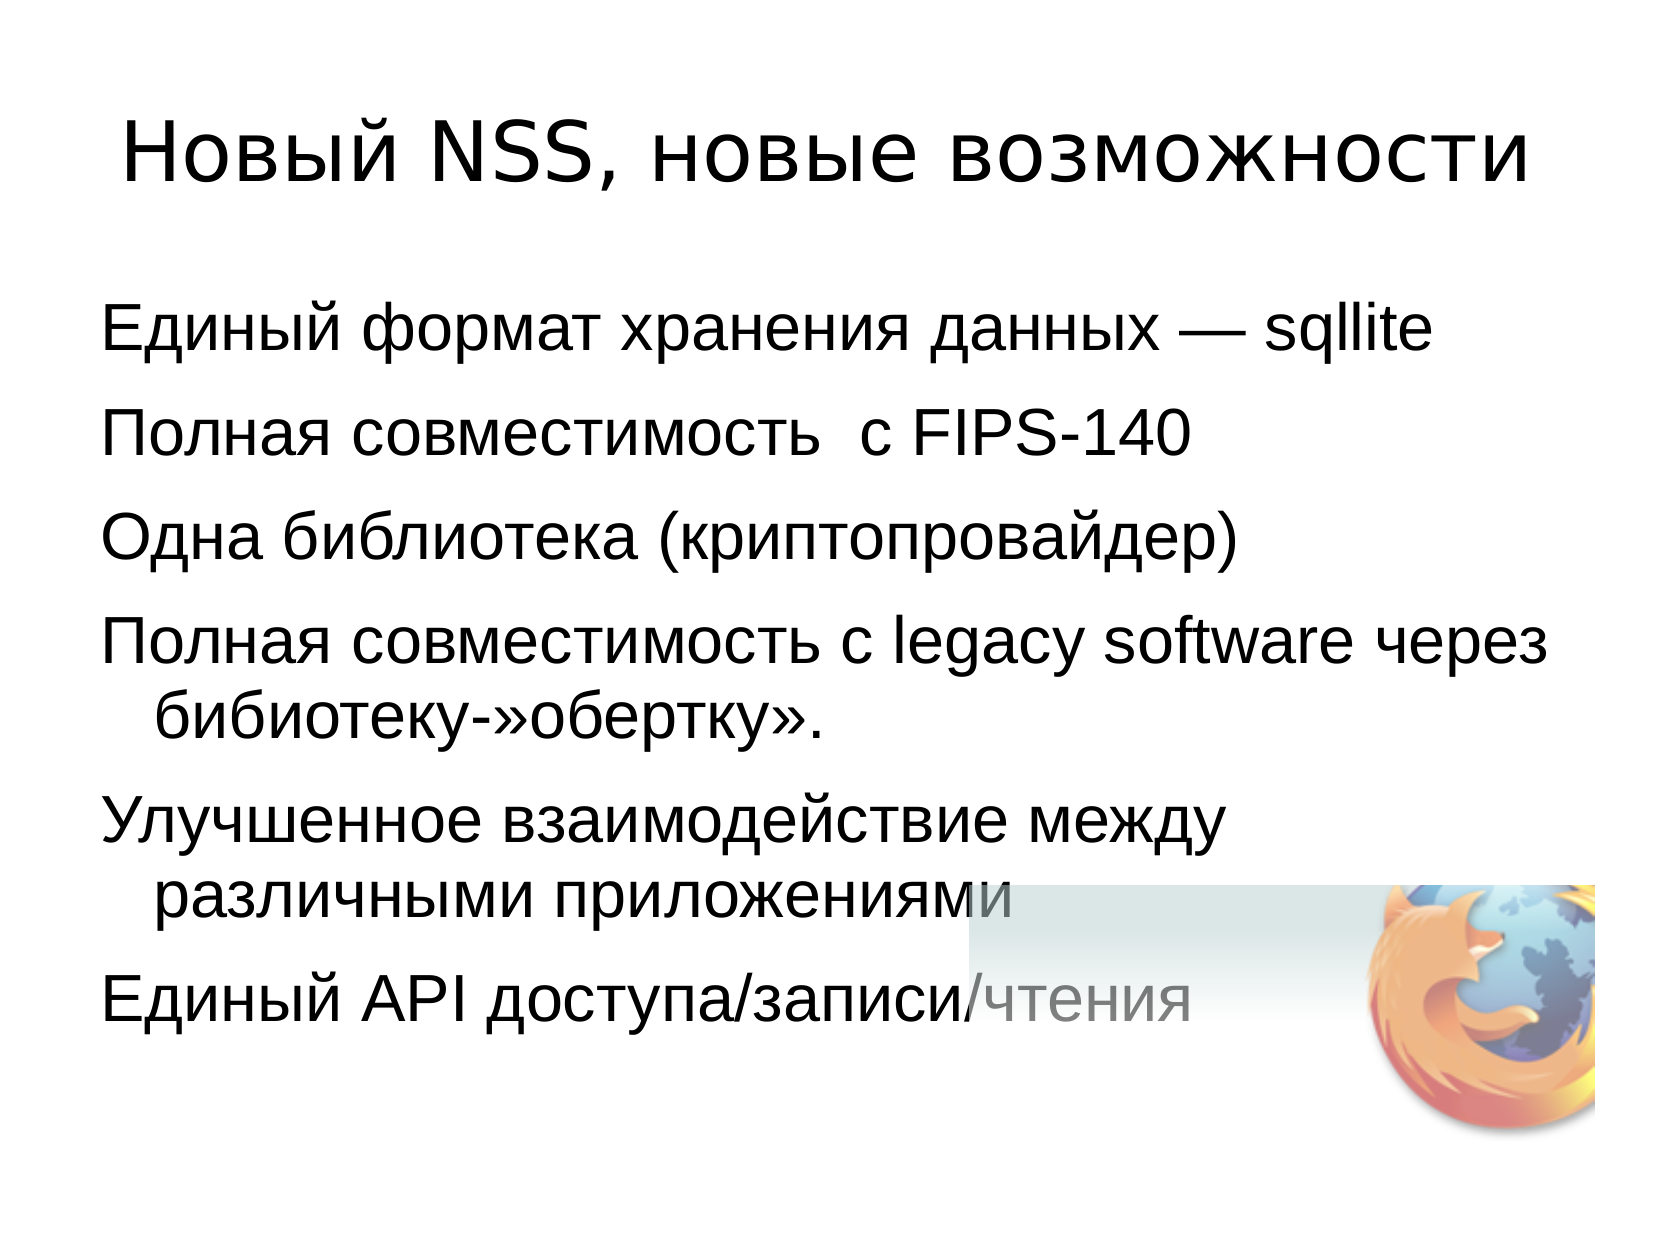

# Новый NSS, новые возможности
Единый формат хранения данных — sqllite
Полная совместимость с FIPS-140
Одна библиотека (криптопровайдер)
Полная совместимость с legacy software через бибиотеку-»обертку».
Улучшенное взаимодействие между различными приложениями
Единый API доступа/записи/чтения